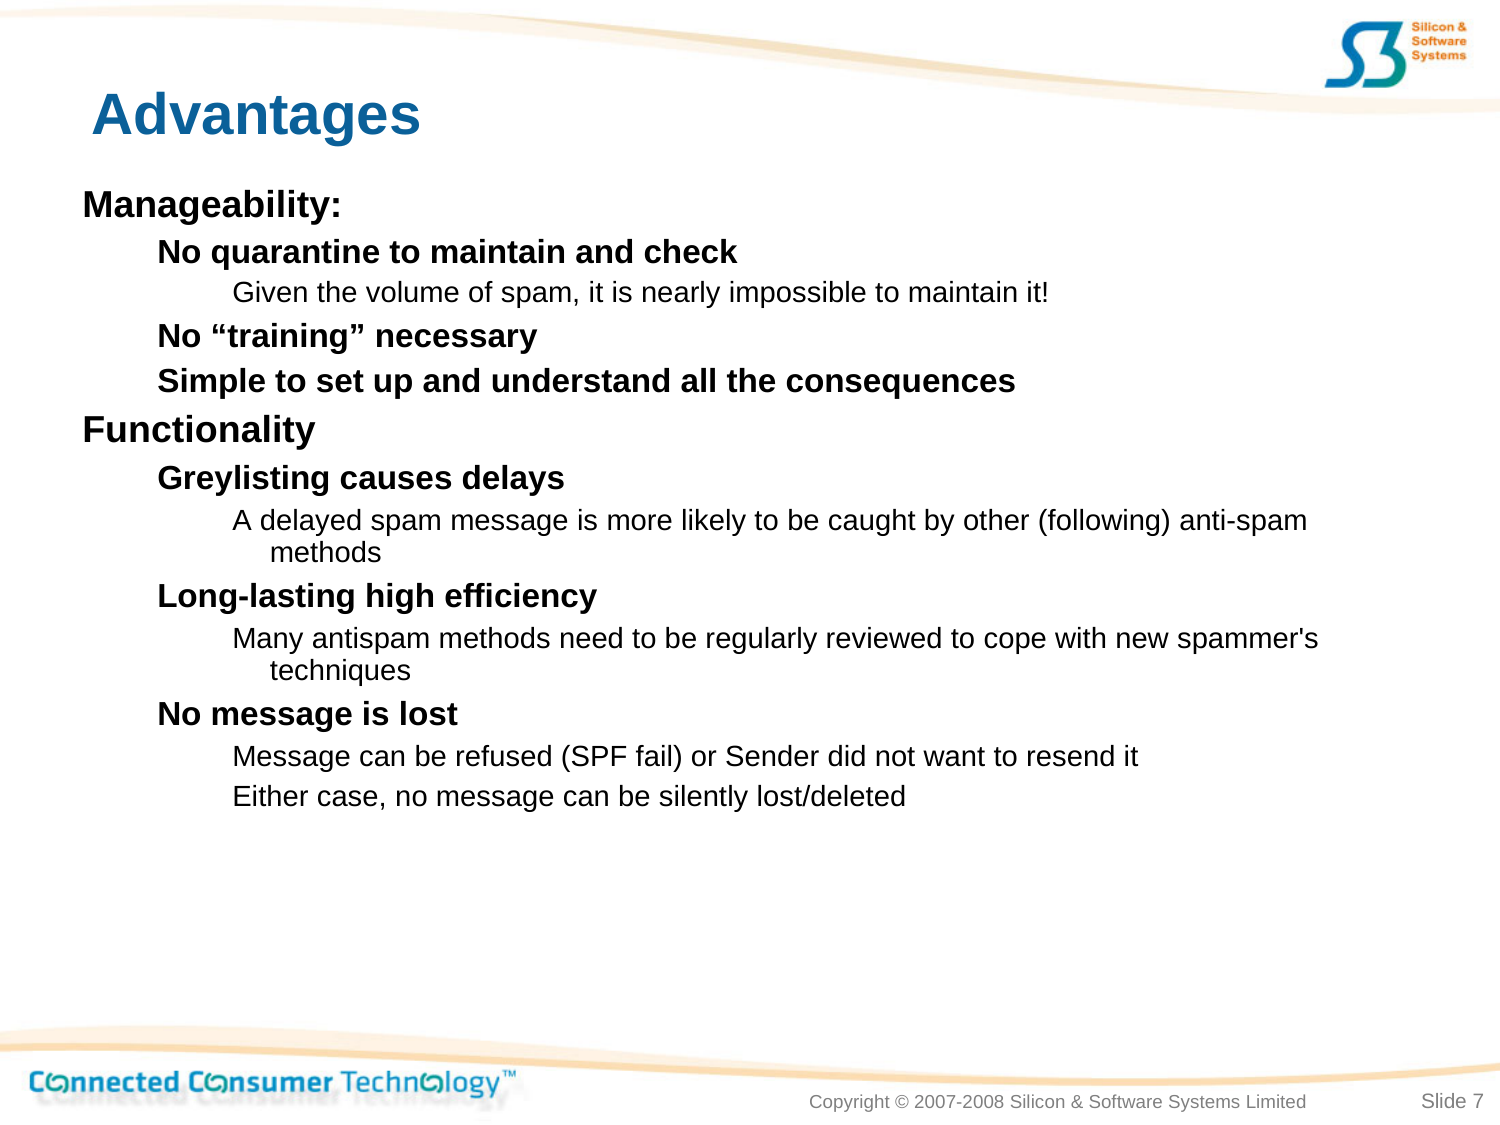

# Advantages
Manageability:
No quarantine to maintain and check
Given the volume of spam, it is nearly impossible to maintain it!
No “training” necessary
Simple to set up and understand all the consequences
Functionality
Greylisting causes delays
A delayed spam message is more likely to be caught by other (following) anti-spam methods
Long-lasting high efficiency
Many antispam methods need to be regularly reviewed to cope with new spammer's techniques
No message is lost
Message can be refused (SPF fail) or Sender did not want to resend it
Either case, no message can be silently lost/deleted
7